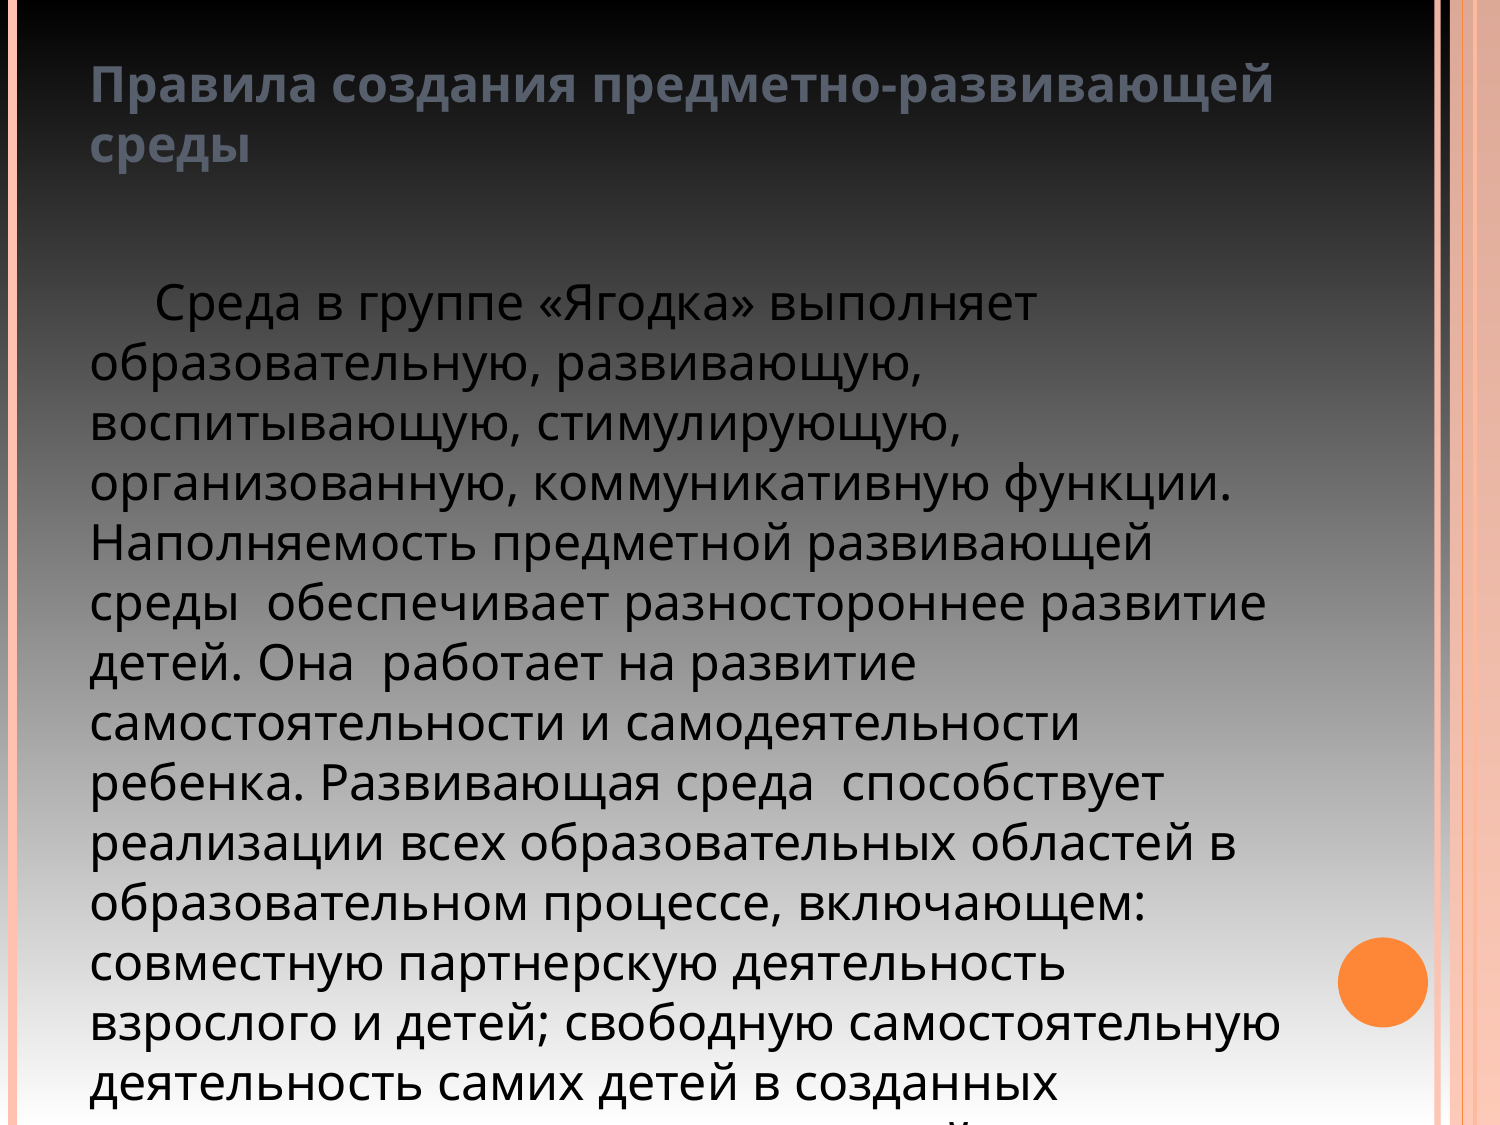

# Правила создания предметно-развивающей среды
 Среда в группе «Ягодка» выполняет образовательную, развивающую, воспитывающую, стимулирующую, организованную, коммуникативную функции. Наполняемость предметной развивающей среды обеспечивает разностороннее развитие детей. Она работает на развитие самостоятельности и самодеятельности ребенка. Развивающая среда способствует реализации всех образовательных областей в образовательном процессе, включающем: совместную партнерскую деятельность взрослого и детей; свободную самостоятельную деятельность самих детей в созданных условиях предметно- развивающей образовательной среды, обеспечивающей выбор каждым ребенком деятельности по интересам и позволяющей ему взаимодействовать со сверстниками или действовать индивидуально. Предметно-развивающая среда нашей группы меняется в зависимости от возрастных особенностей детей, периода обучения, образовательной программы.